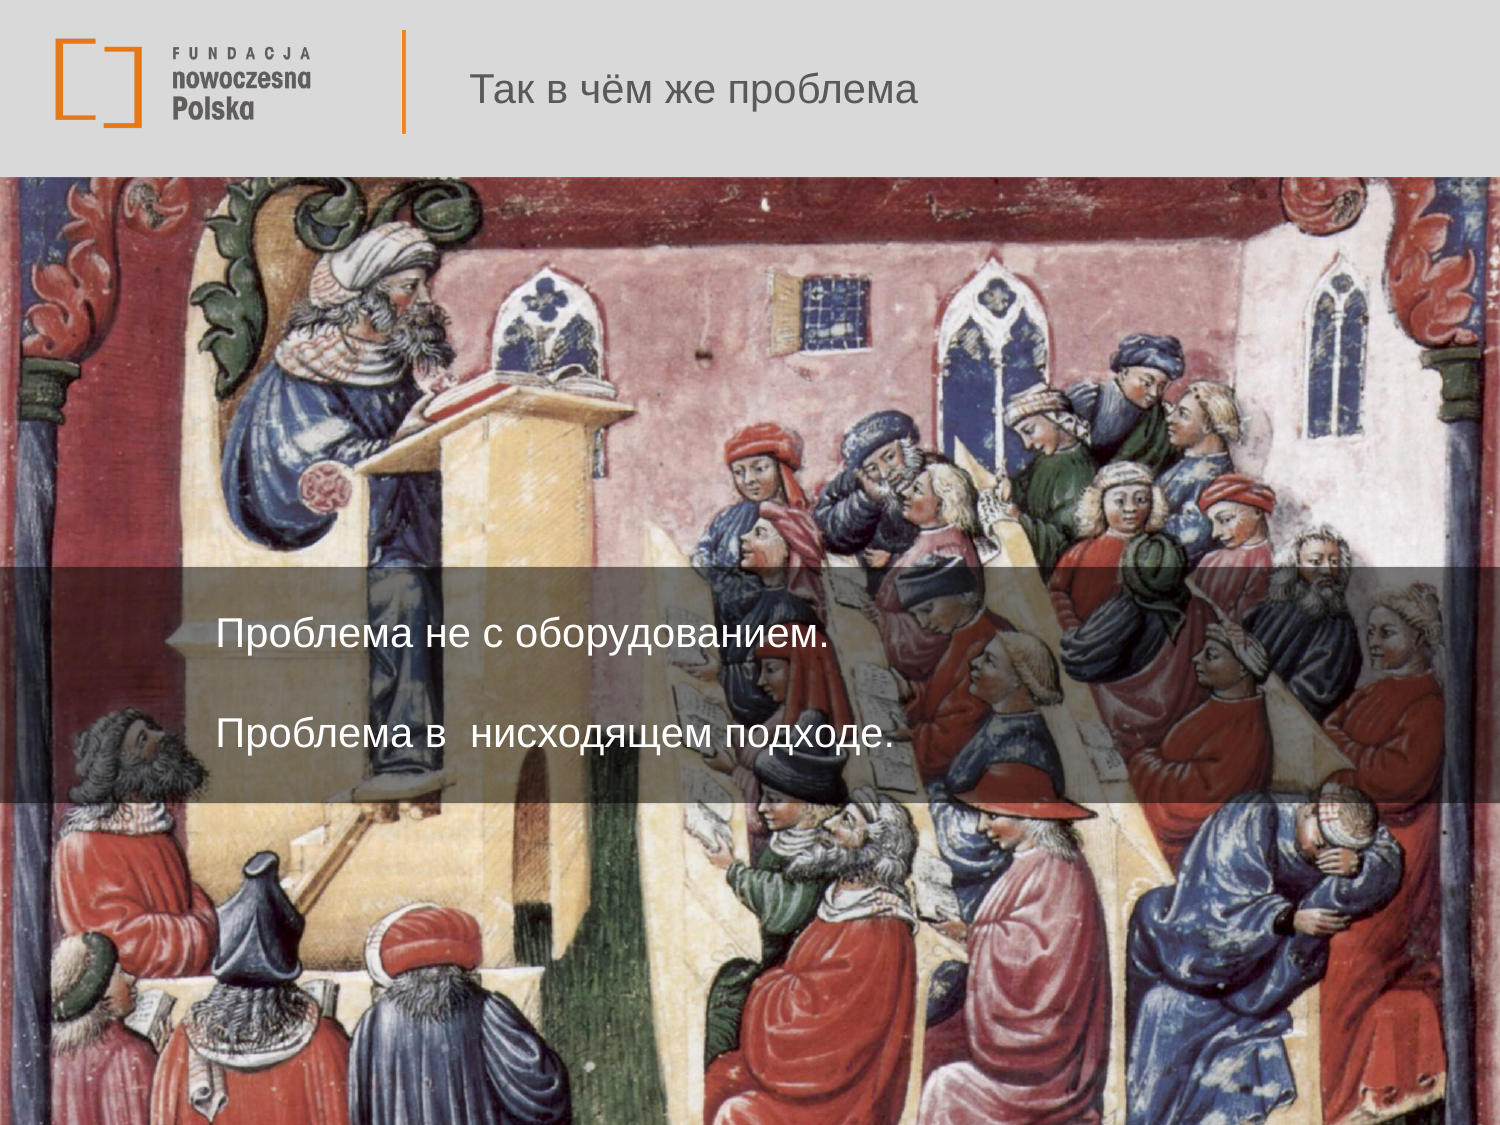

Так в чём же проблема
Проблема не с оборудованием.
Проблема в нисходящем подходе.